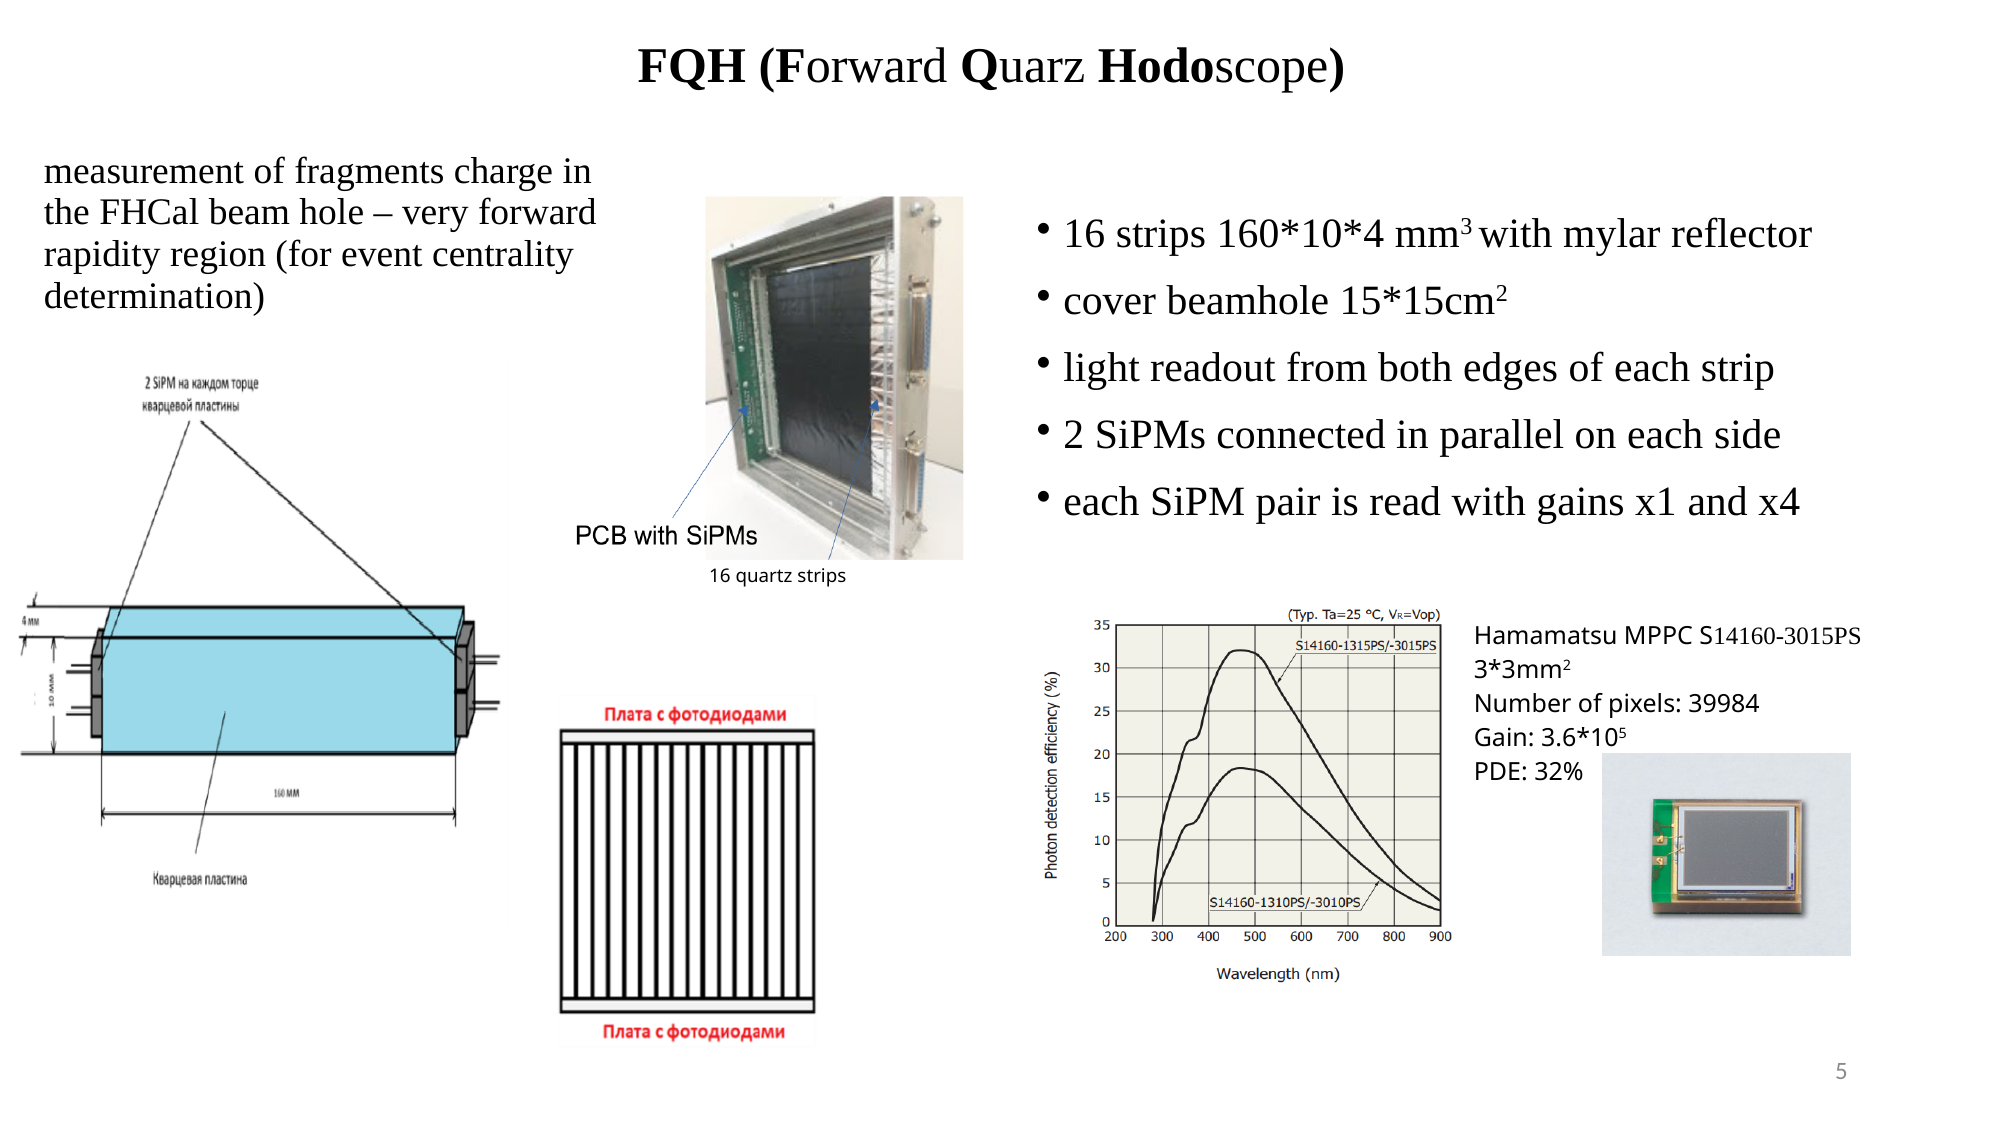

FQH (Forward Quarz Hodoscope)
measurement of fragments charge in the FHCal beam hole – very forward rapidity region (for event centrality determination)
16 quartz strips
16 strips 160*10*4 mm3 with mylar reflector
cover beamhole 15*15cm2
light readout from both edges of each strip
2 SiPMs connected in parallel on each side
each SiPM pair is read with gains x1 and x4
Hamamatsu MPPC S14160-3015PS 3*3mm2
Number of pixels: 39984
Gain: 3.6*105
PDE: 32%